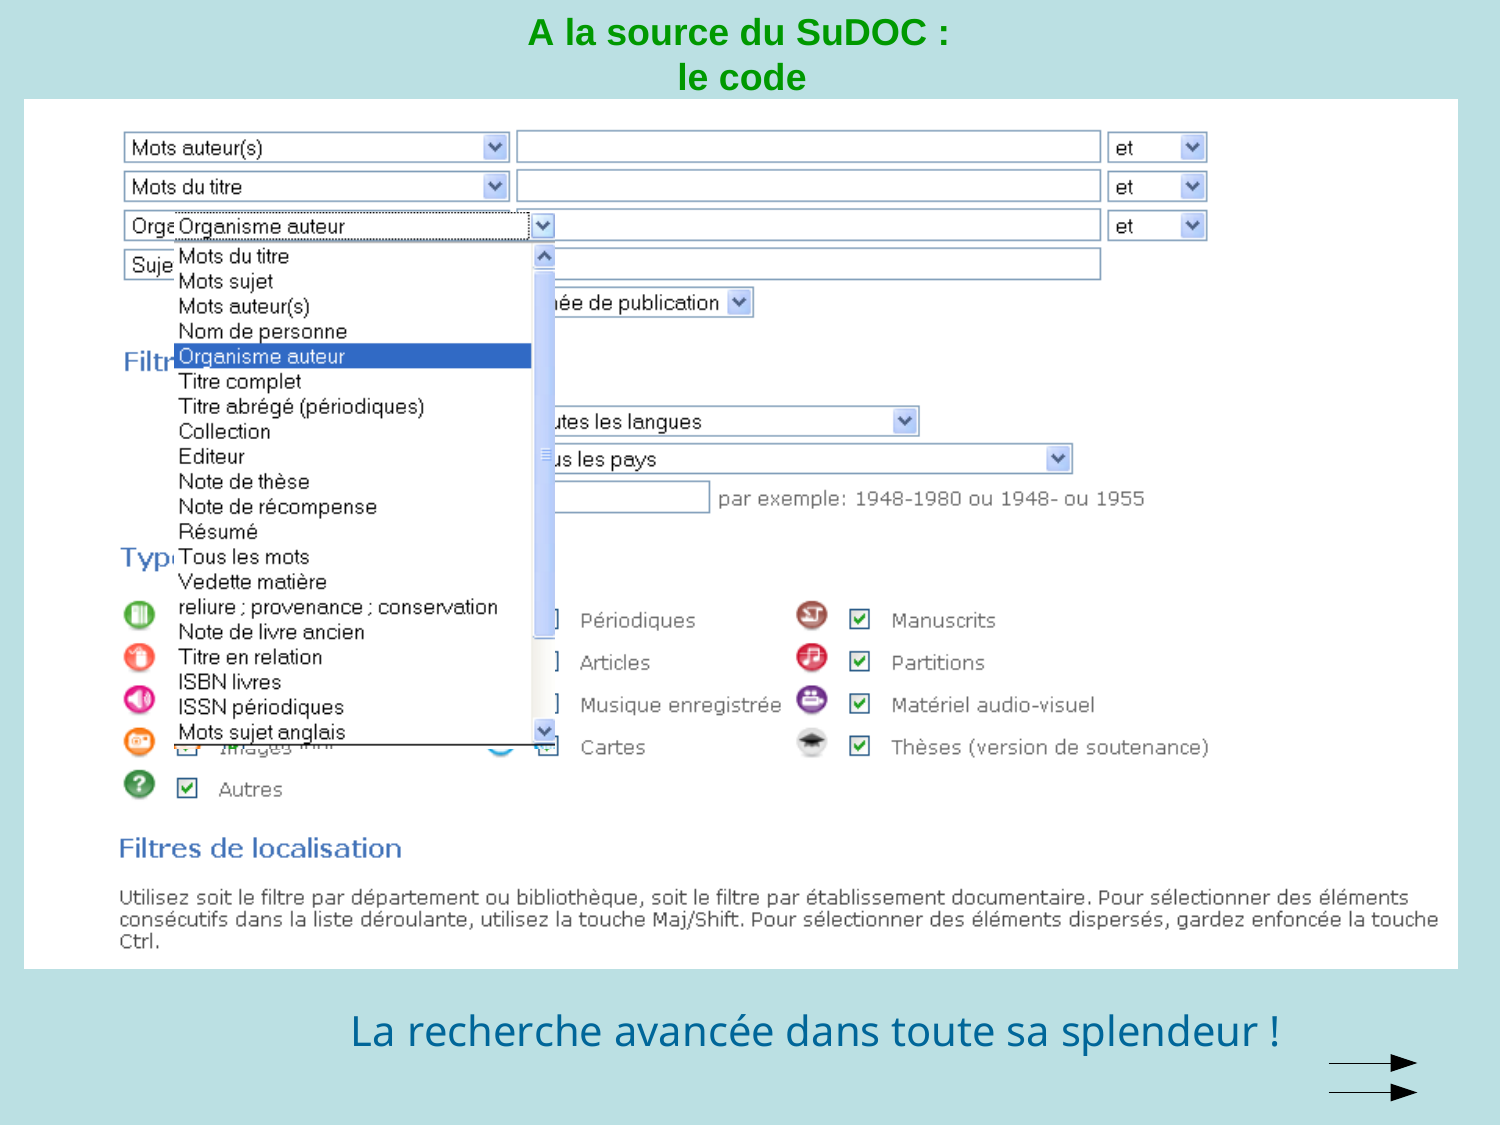

A la source du SuDOC :
	le code
Ils n’utilisent pas notre langue… Mais un code informatique.
Puisque les données sont codées selon les normes bibliographiques,
nos ordinateur peuvent les interroger selon de nombreux critères.
Titres, auteurs, type de document, localisation ou encore « Sujet MESH »
sont des champs différenciés dans le SuDOC…
Au grand plaisir des fanatiques de la recherche avancée !
La recherche avancée dans toute sa splendeur !